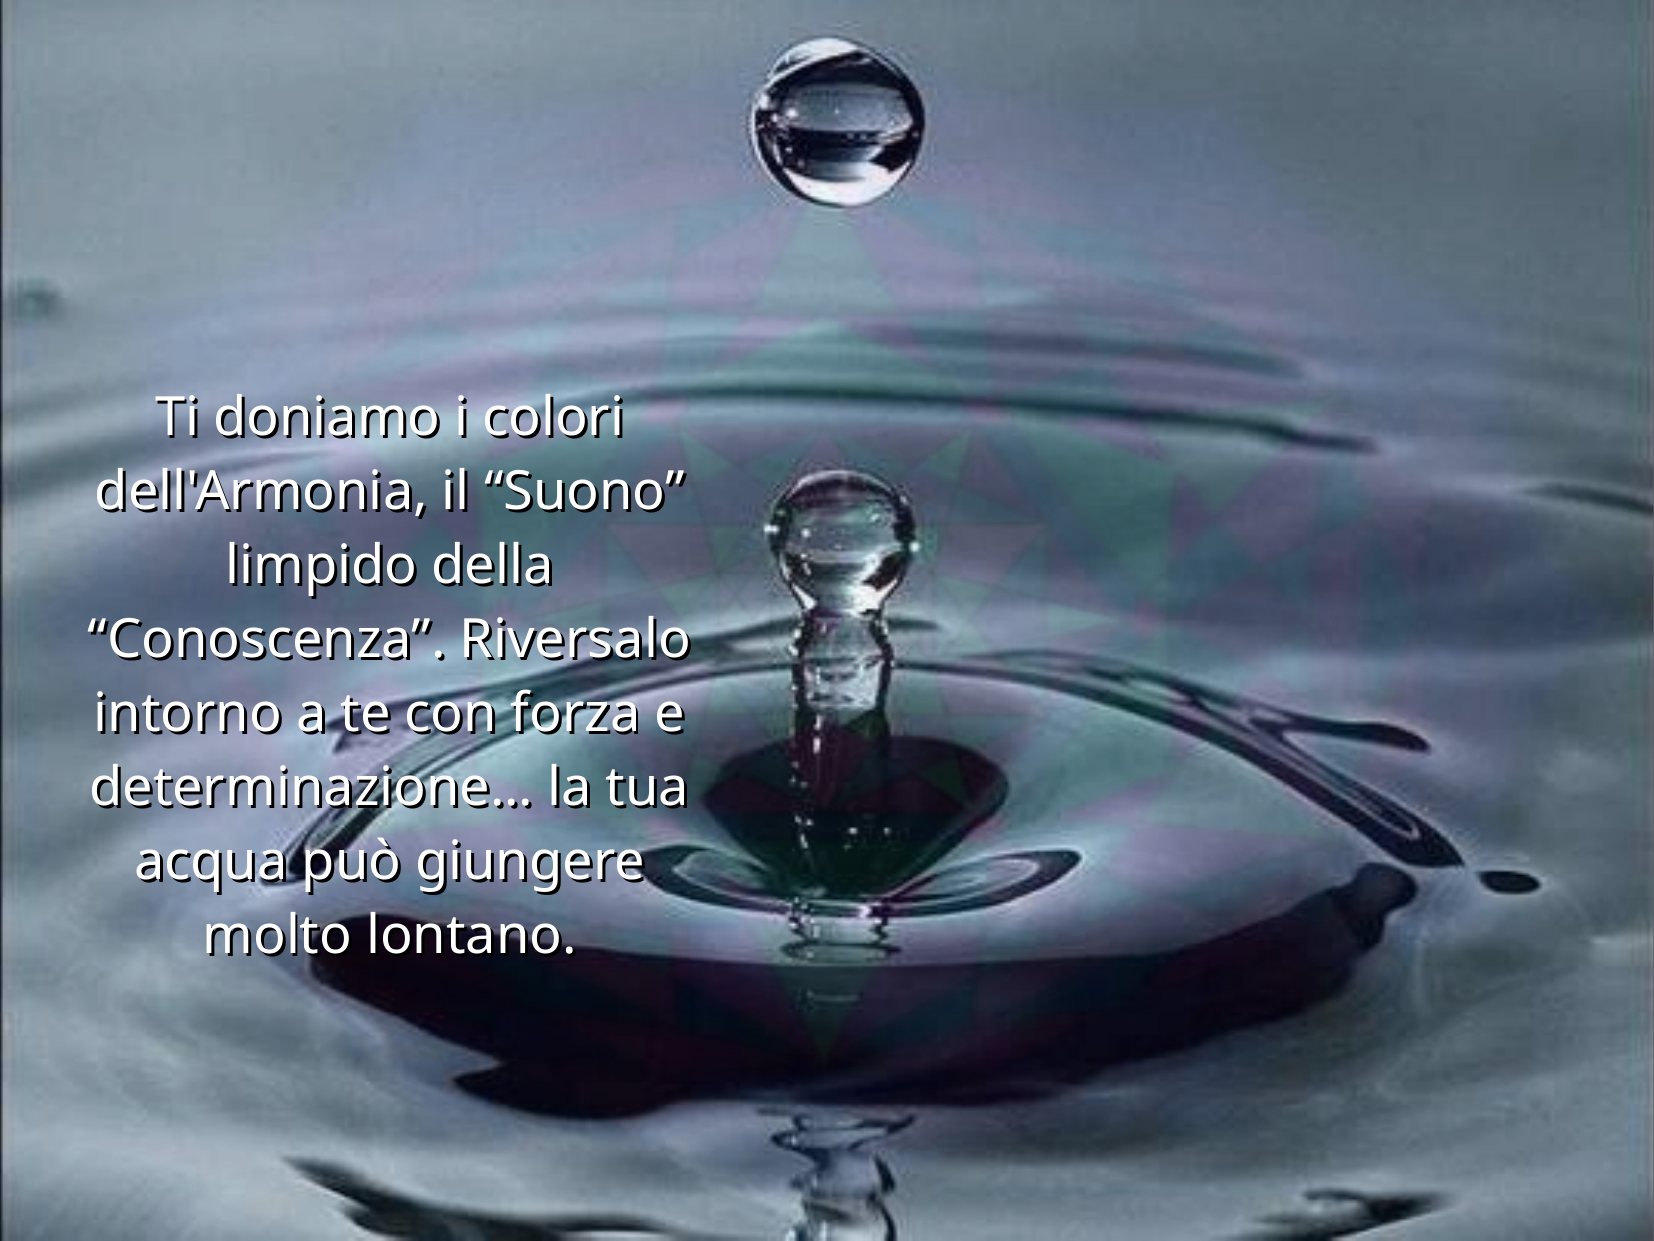

# Ti doniamo i colori dell'Armonia, il “Suono” limpido della “Conoscenza”. Riversalo intorno a te con forza e determinazione... la tua acqua può giungere molto lontano.